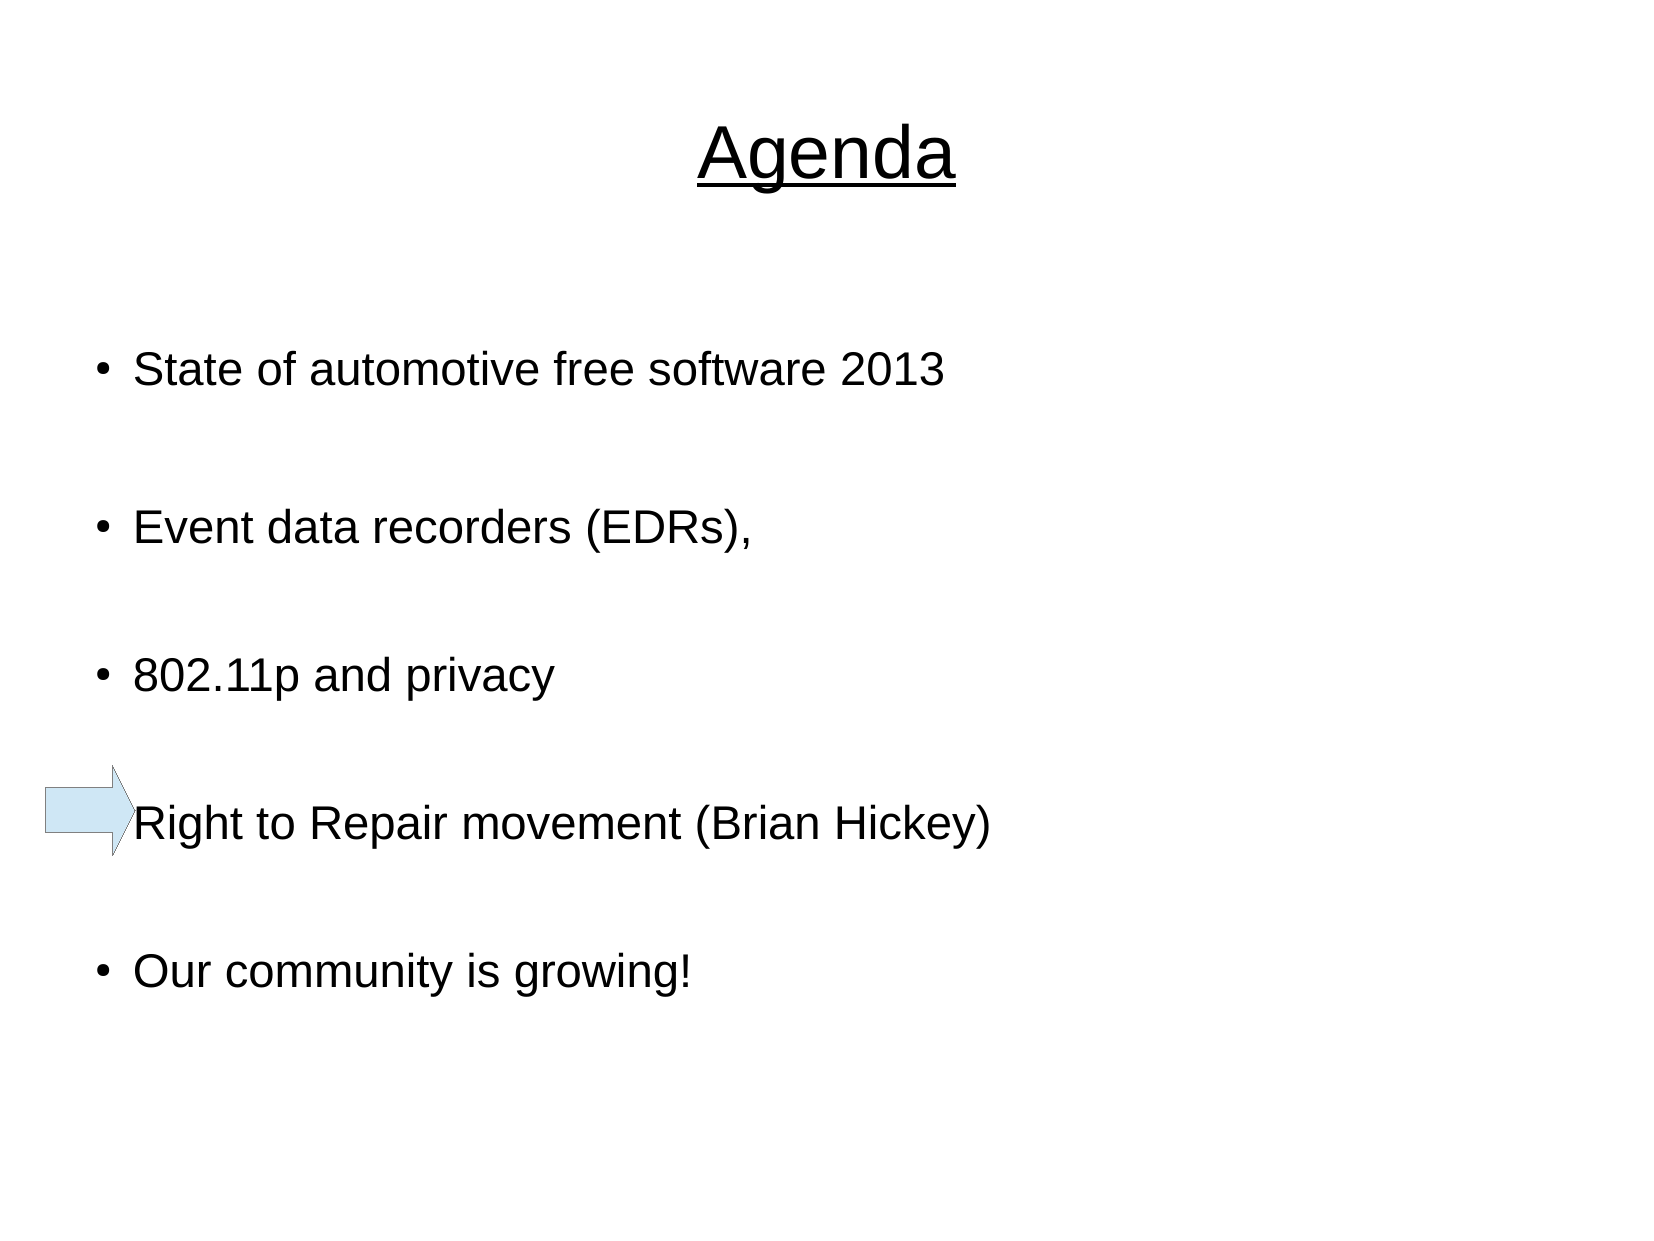

# Agenda
State of automotive free software 2013
Event data recorders (EDRs),
802.11p and privacy
Right to Repair movement (Brian Hickey)
Our community is growing!